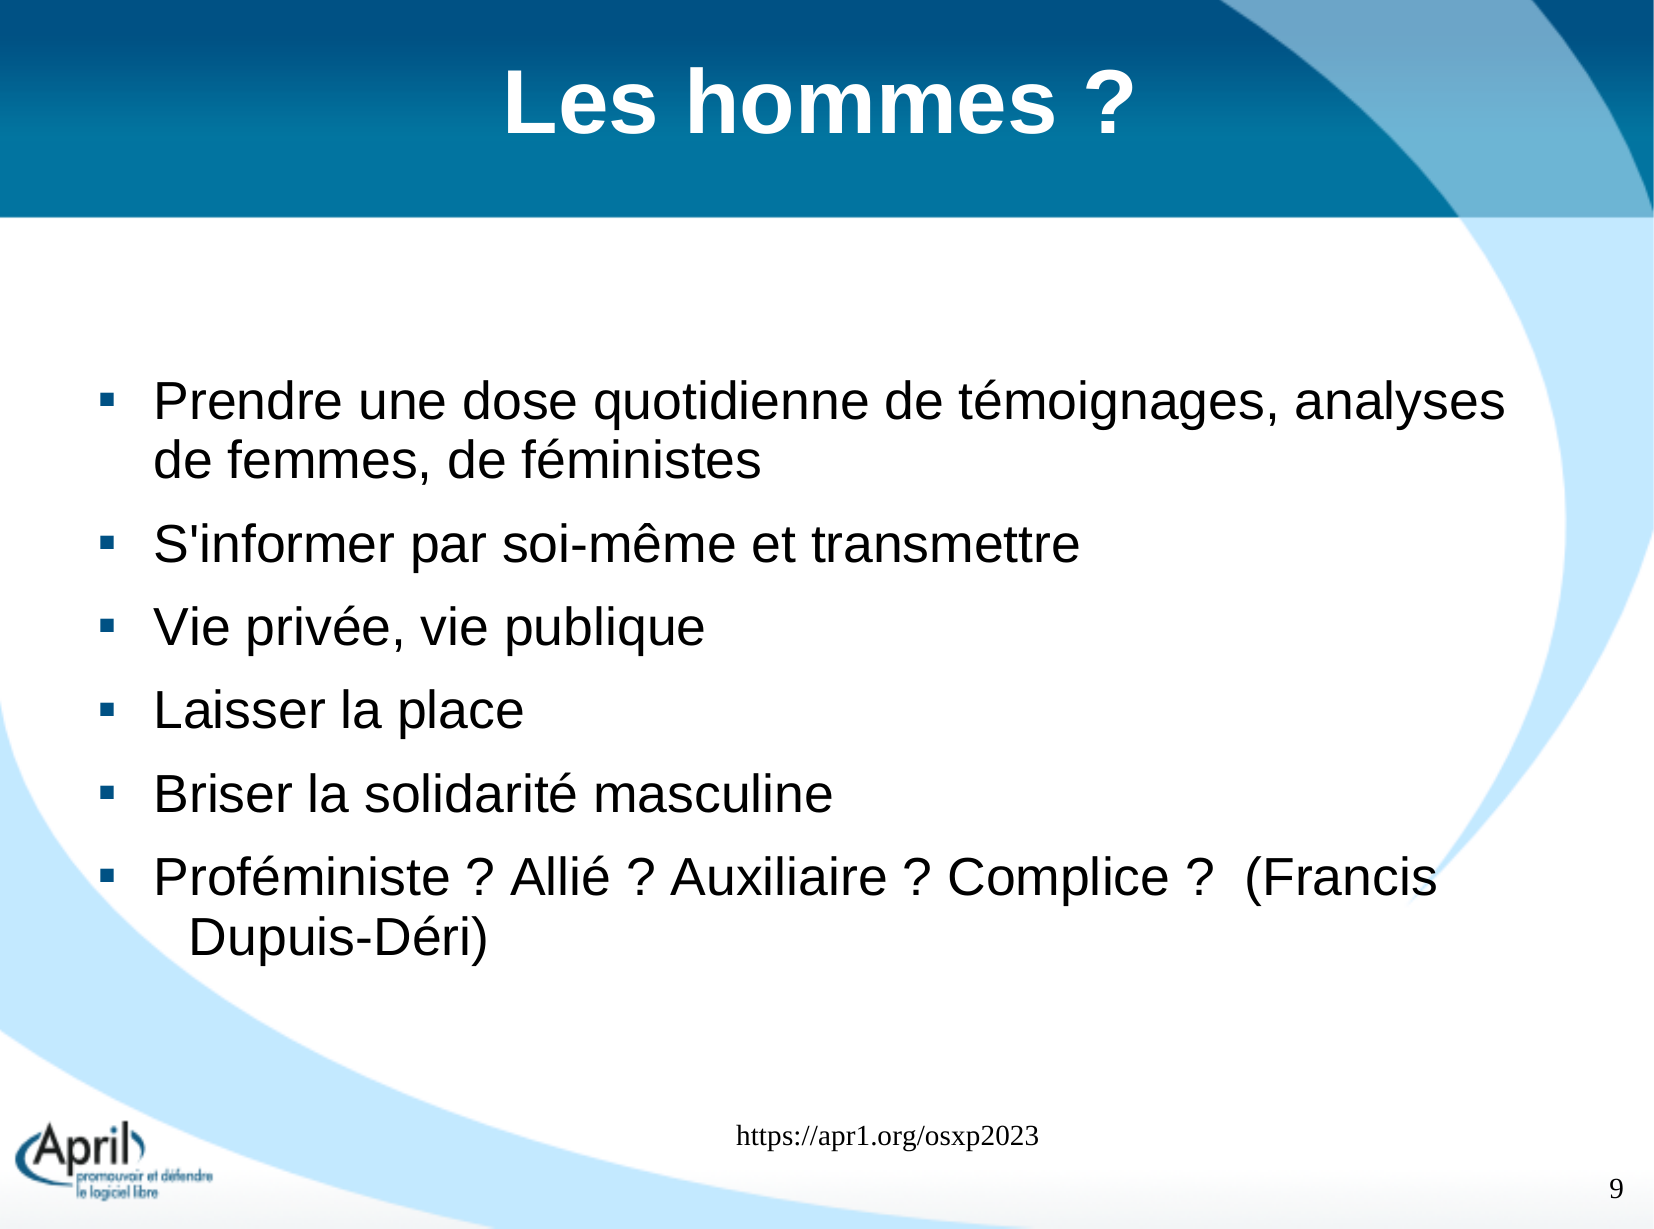

# Les hommes ?
Prendre une dose quotidienne de témoignages, analyses de femmes, de féministes
S'informer par soi-même et transmettre
Vie privée, vie publique
Laisser la place
Briser la solidarité masculine
Proféministe ? Allié ? Auxiliaire ? Complice ? (Francis Dupuis-Déri)
https://apr1.org/osxp2023
9